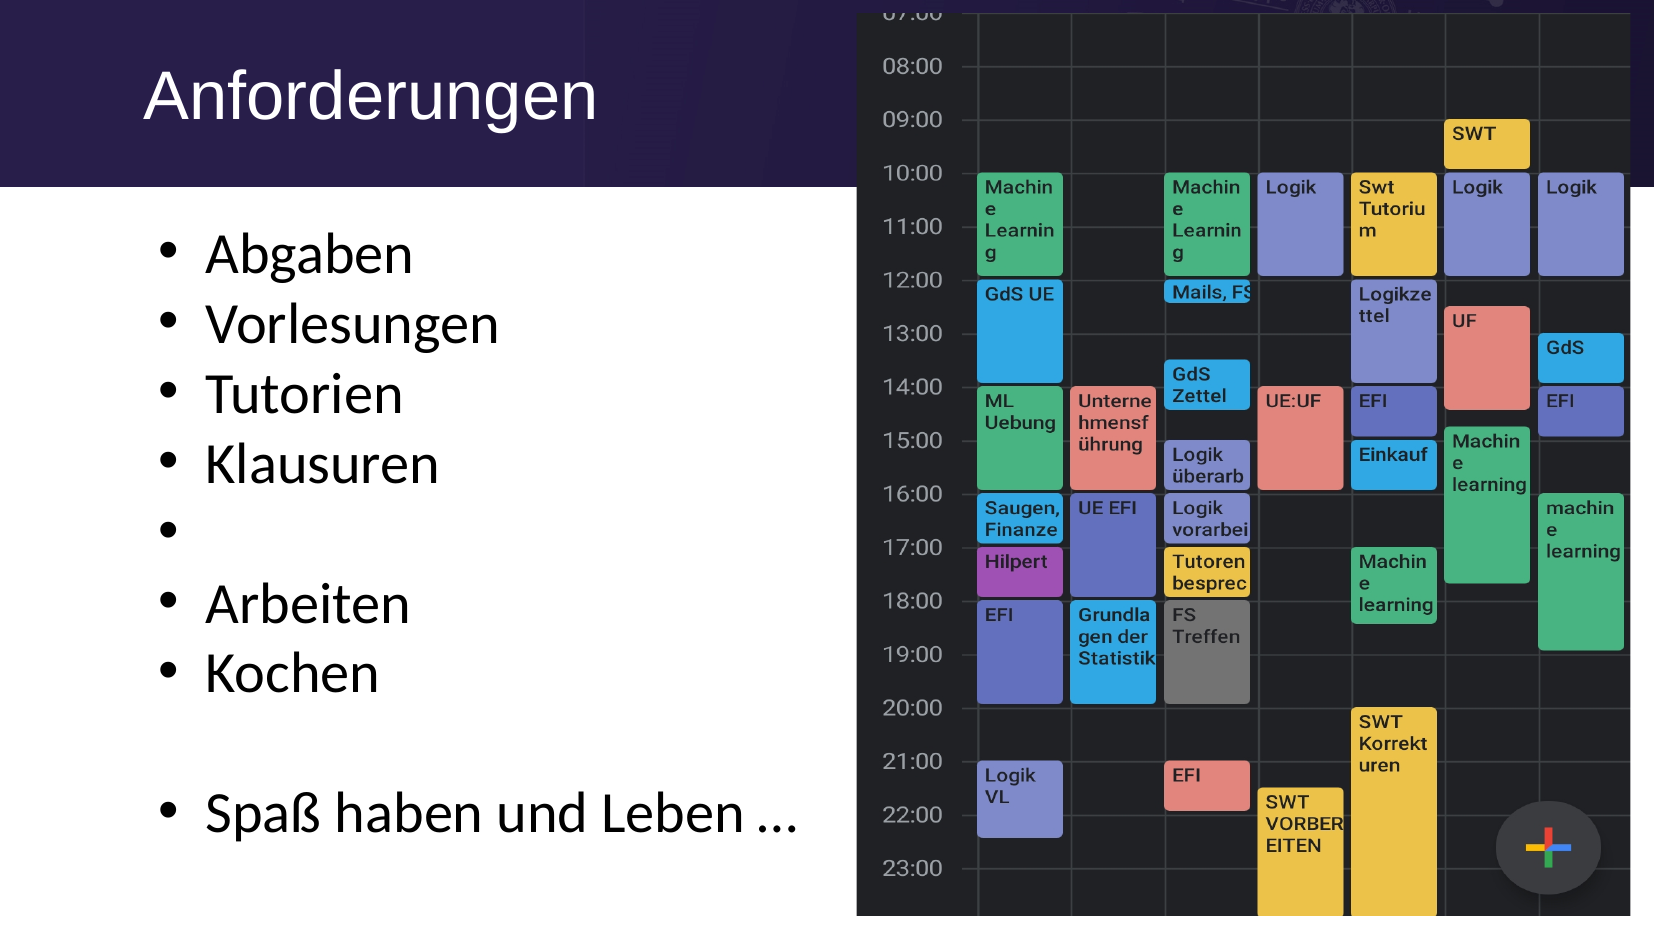

Anforderungen
#
Abgaben
Vorlesungen
Tutorien
Klausuren
Arbeiten
Kochen
Spaß haben und Leben …